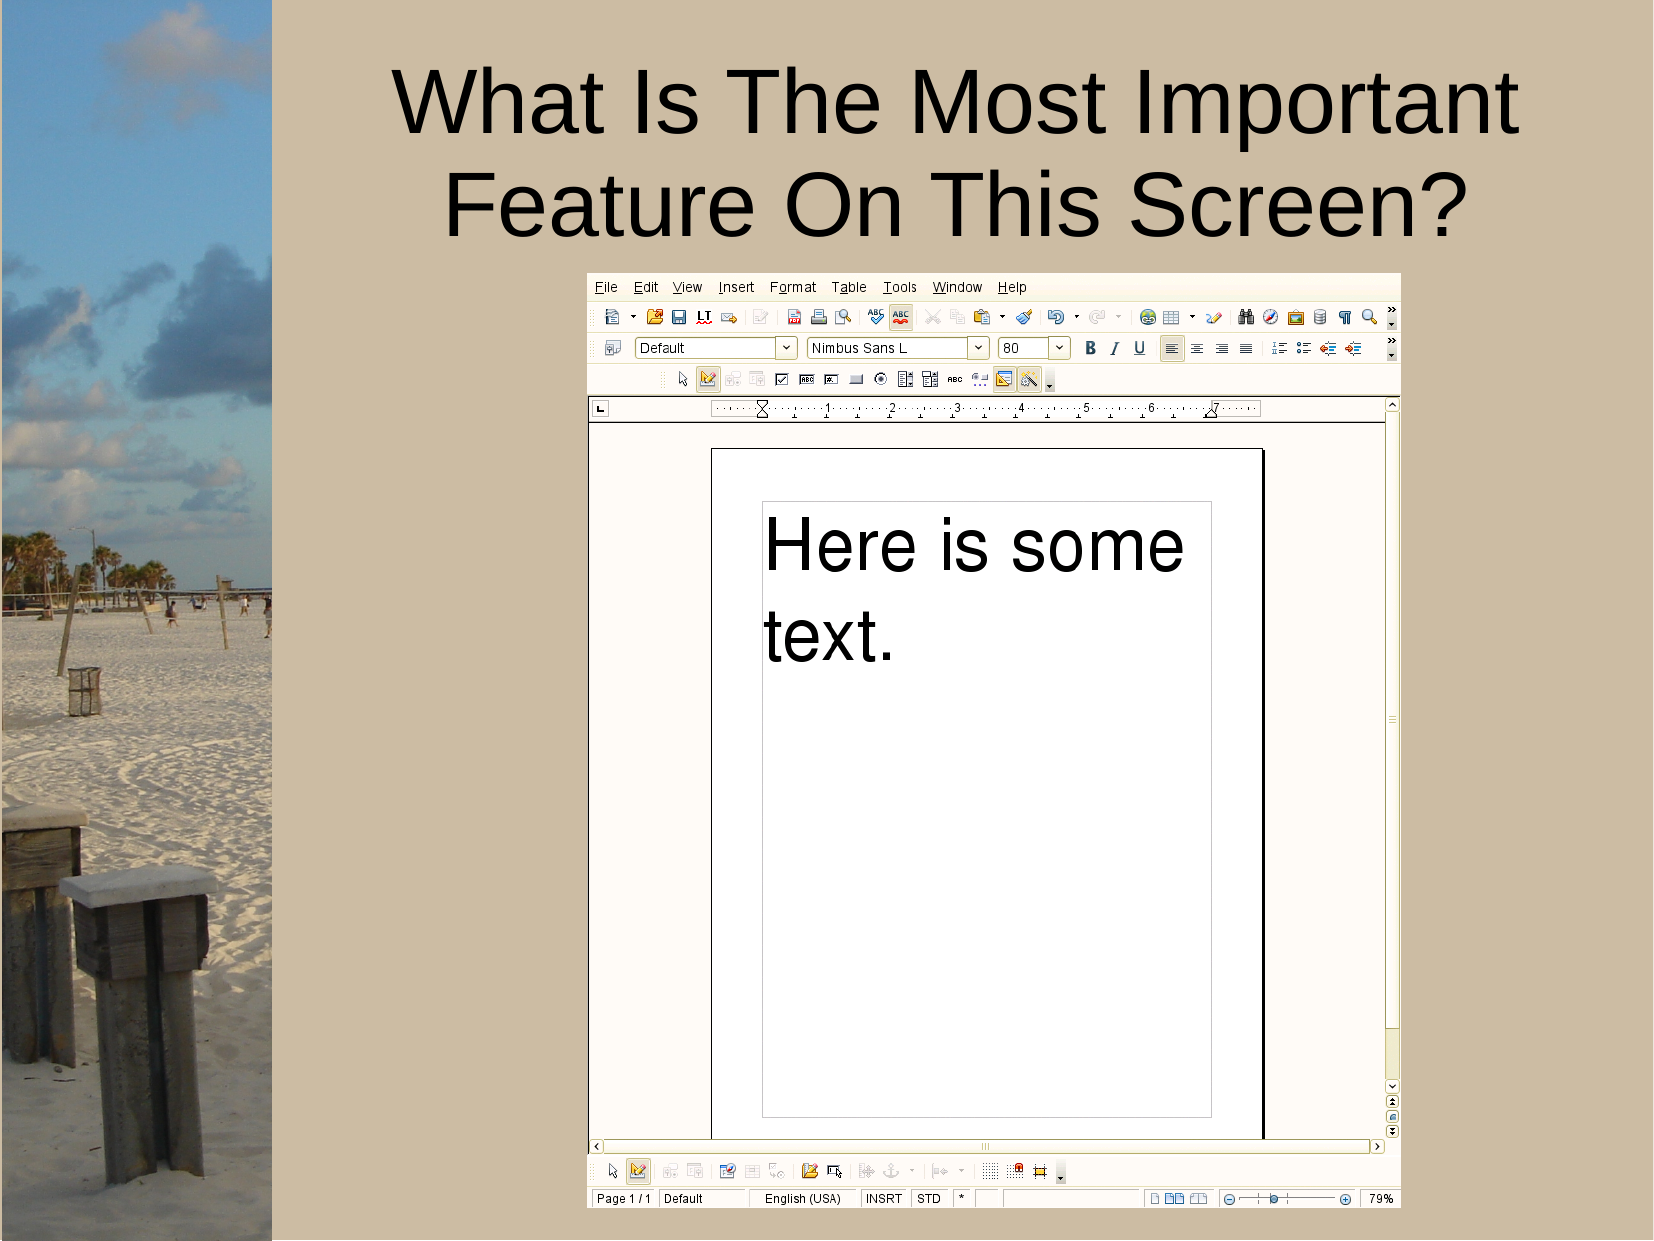

# What Is The Most Important Feature On This Screen?